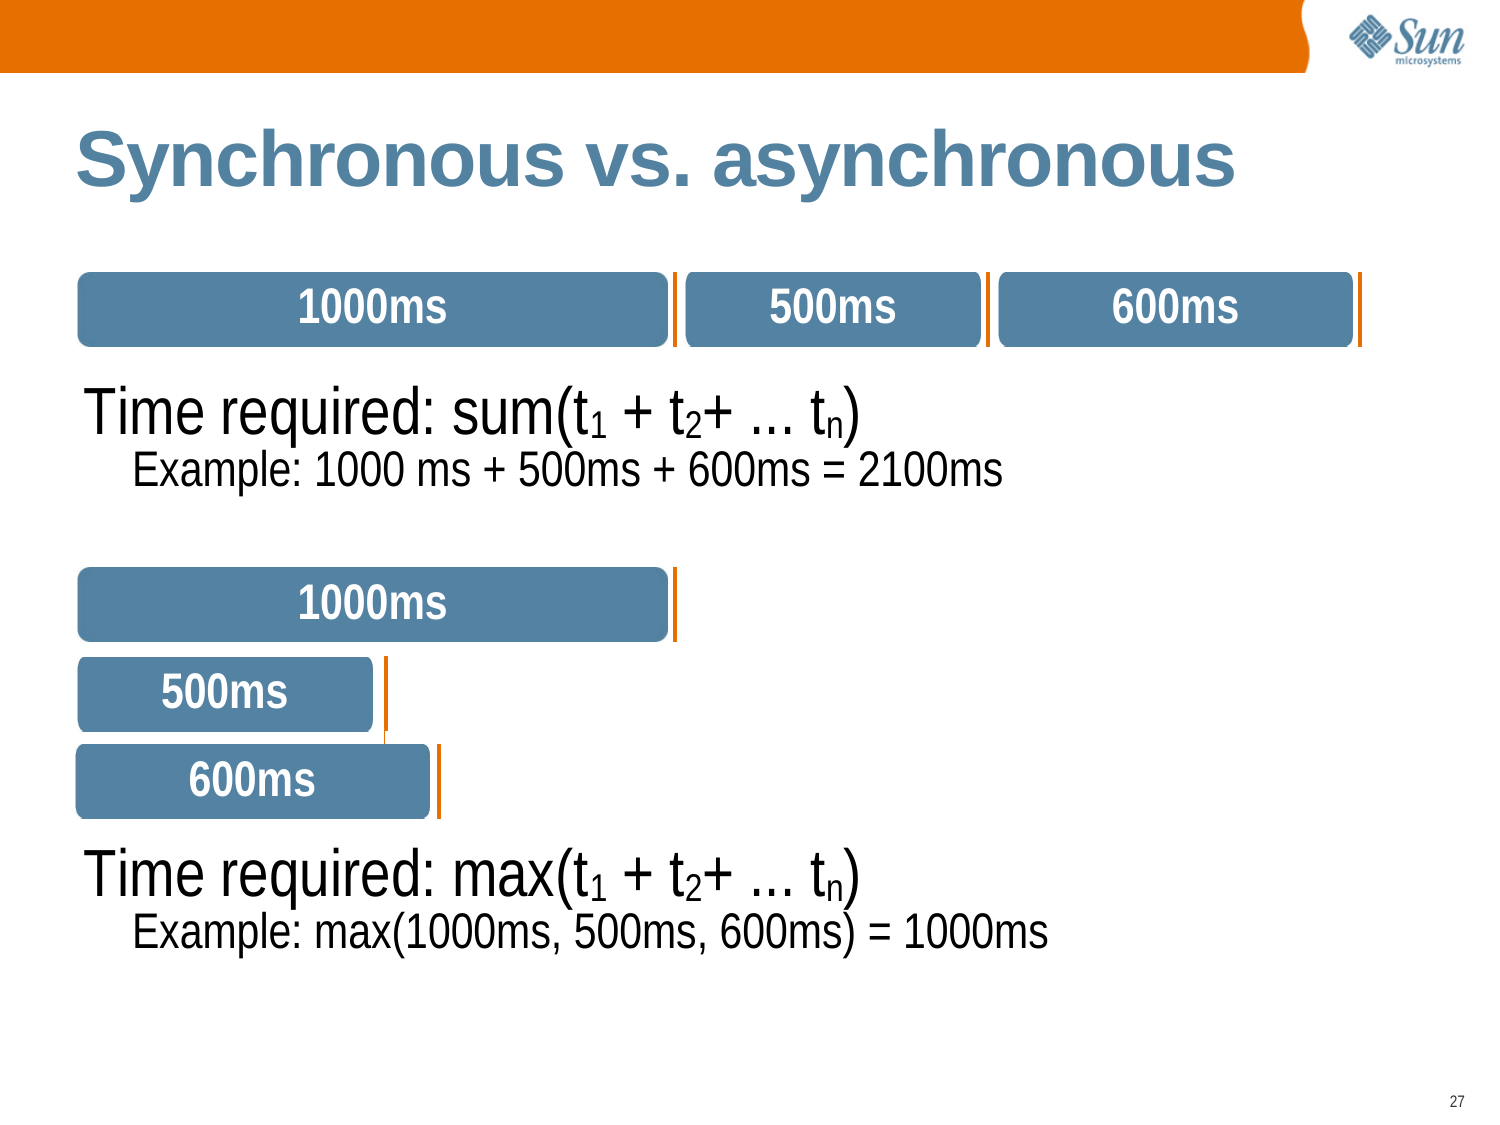

# Synchronous vs. asynchronous
1000ms
500ms
600ms
Time required: sum(t1 + t2+ ... tn)
Example: 1000 ms + 500ms + 600ms = 2100ms
Time required: max(t1 + t2+ ... tn)
Example: max(1000ms, 500ms, 600ms) = 1000ms
1000ms
500ms
600ms